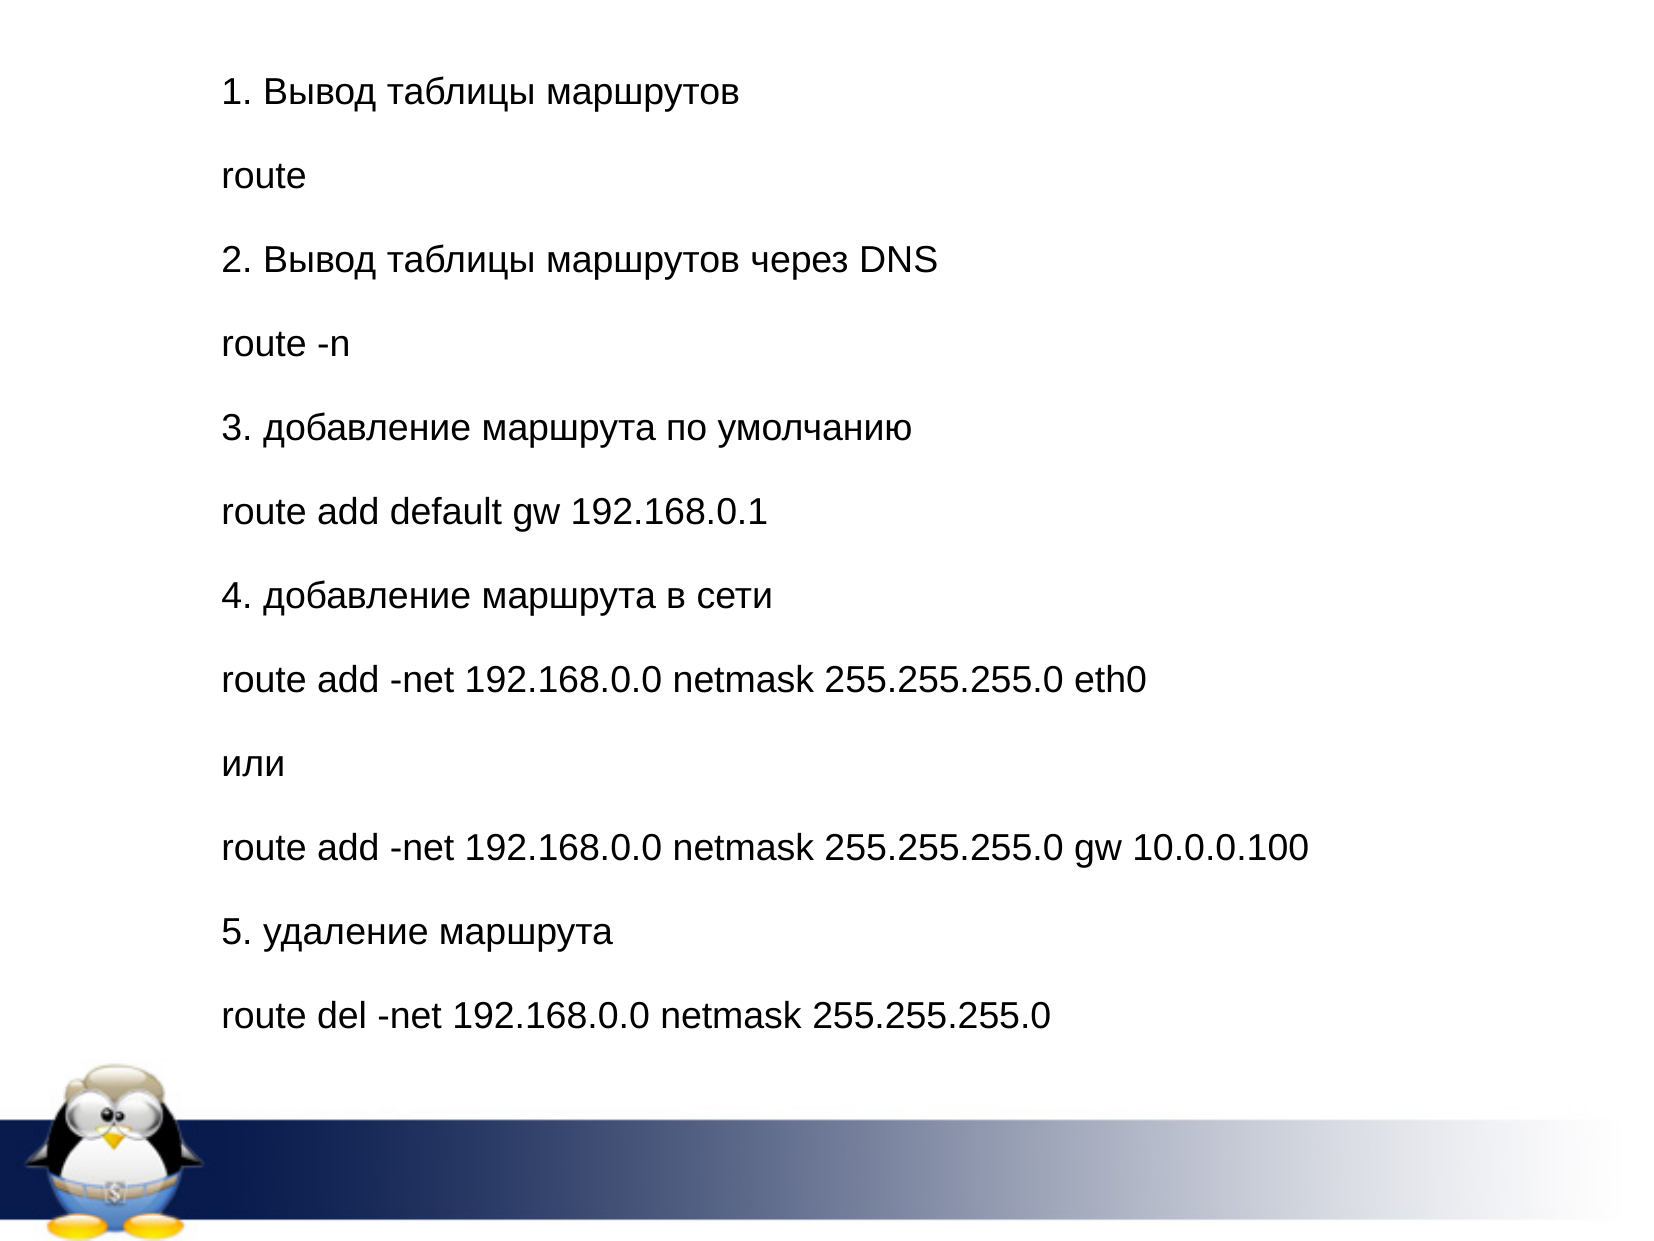

1. Вывод таблицы маршрутов
route
2. Вывод таблицы маршрутов через DNS
route -n
3. добавление маршрута по умолчанию
route add default gw 192.168.0.1
4. добавление маршрута в сети
route add -net 192.168.0.0 netmask 255.255.255.0 eth0
или
route add -net 192.168.0.0 netmask 255.255.255.0 gw 10.0.0.100
5. удаление маршрута
route del -net 192.168.0.0 netmask 255.255.255.0